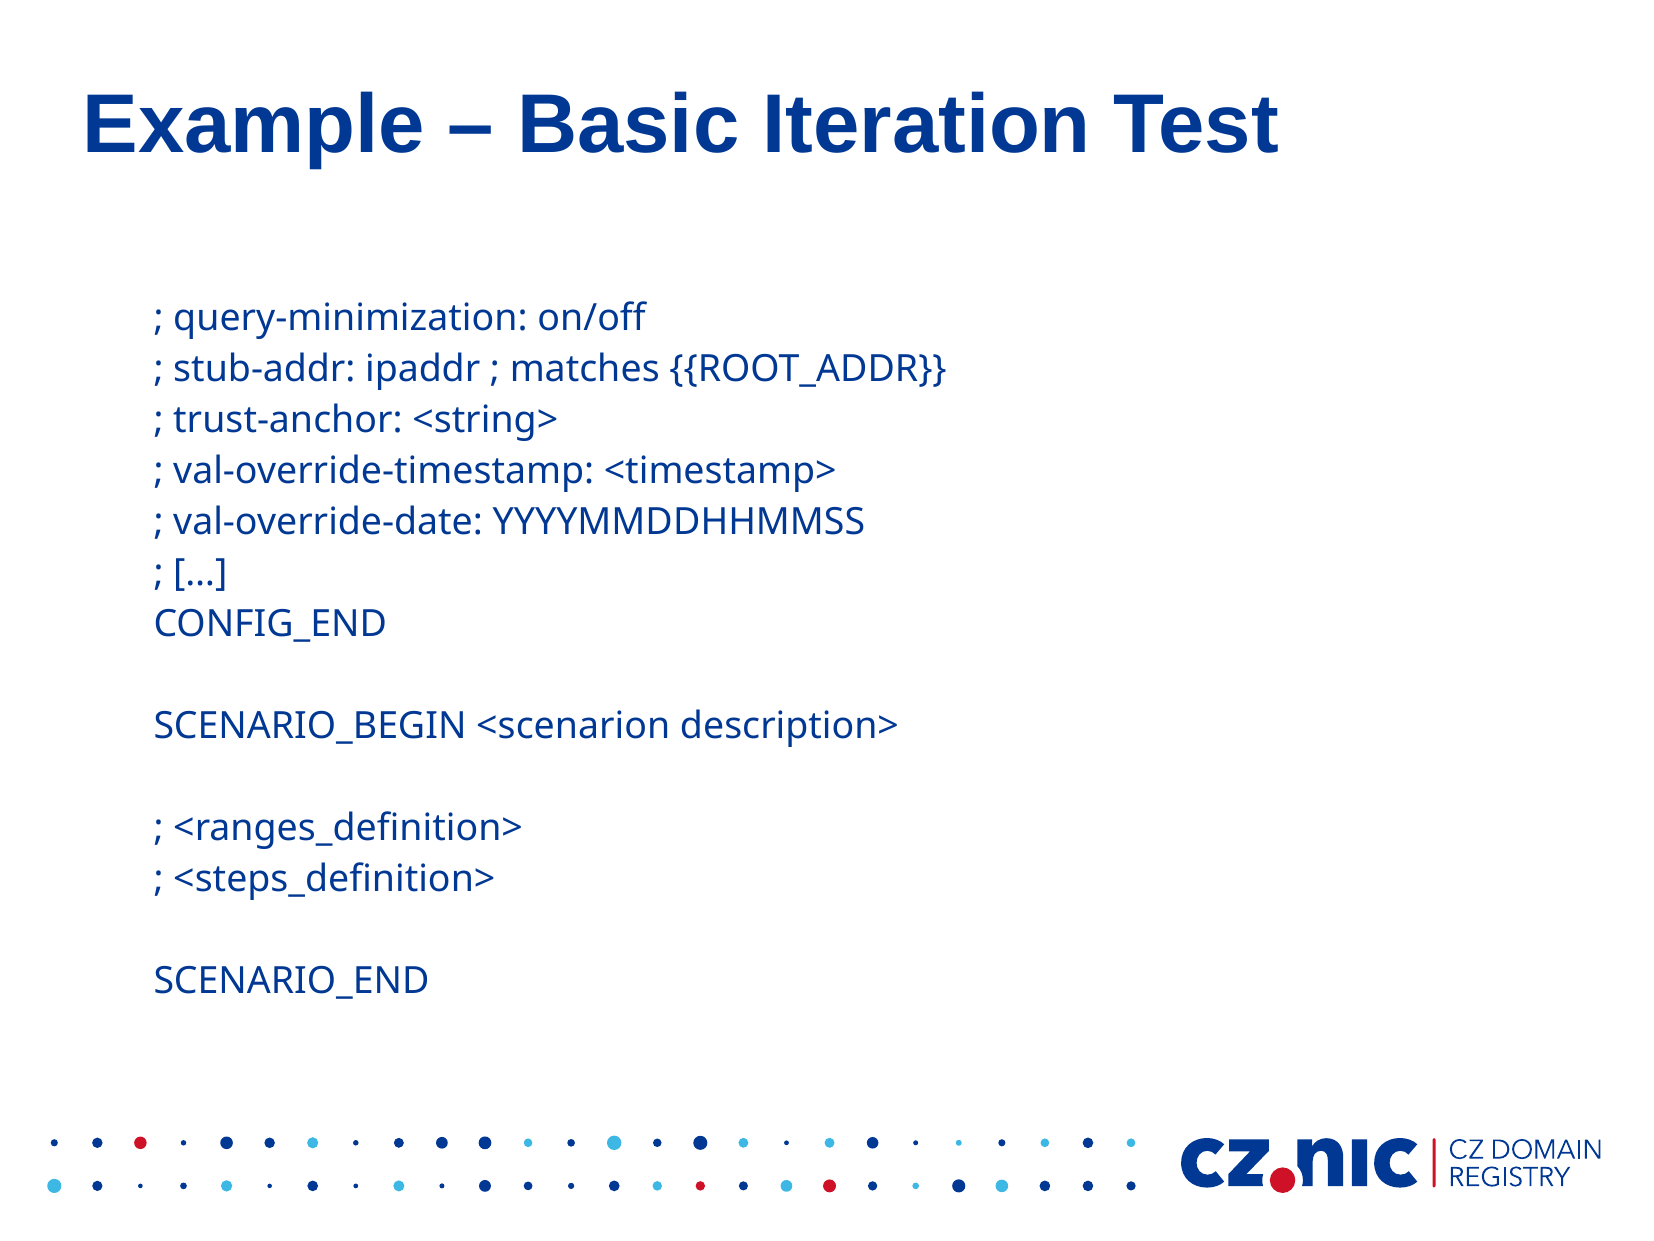

# Example – Basic Iteration Test
; query-minimization: on/off
; stub-addr: ipaddr ; matches {{ROOT_ADDR}}
; trust-anchor: <string>
; val-override-timestamp: <timestamp>
; val-override-date: YYYYMMDDHHMMSS
; […]
CONFIG_END
SCENARIO_BEGIN <scenarion description>
; <ranges_definition>
; <steps_definition>
SCENARIO_END